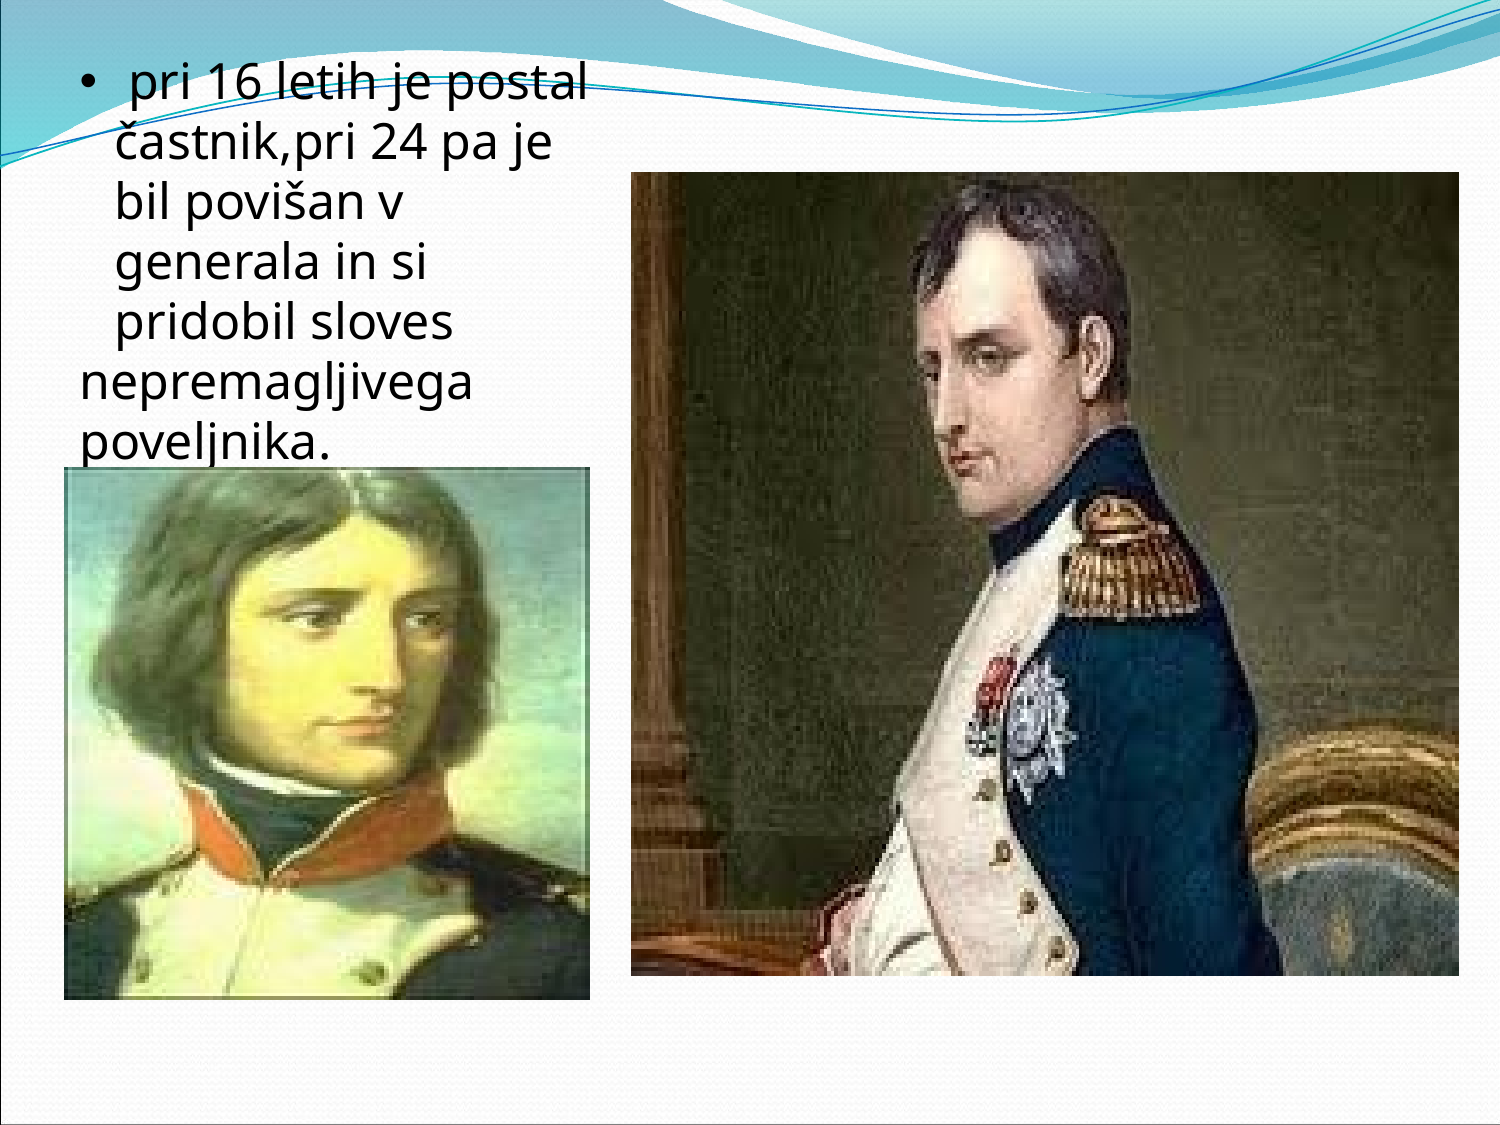

pri 16 letih je postal častnik,pri 24 pa je bil povišan v generala in si pridobil sloves
nepremagljivega poveljnika.